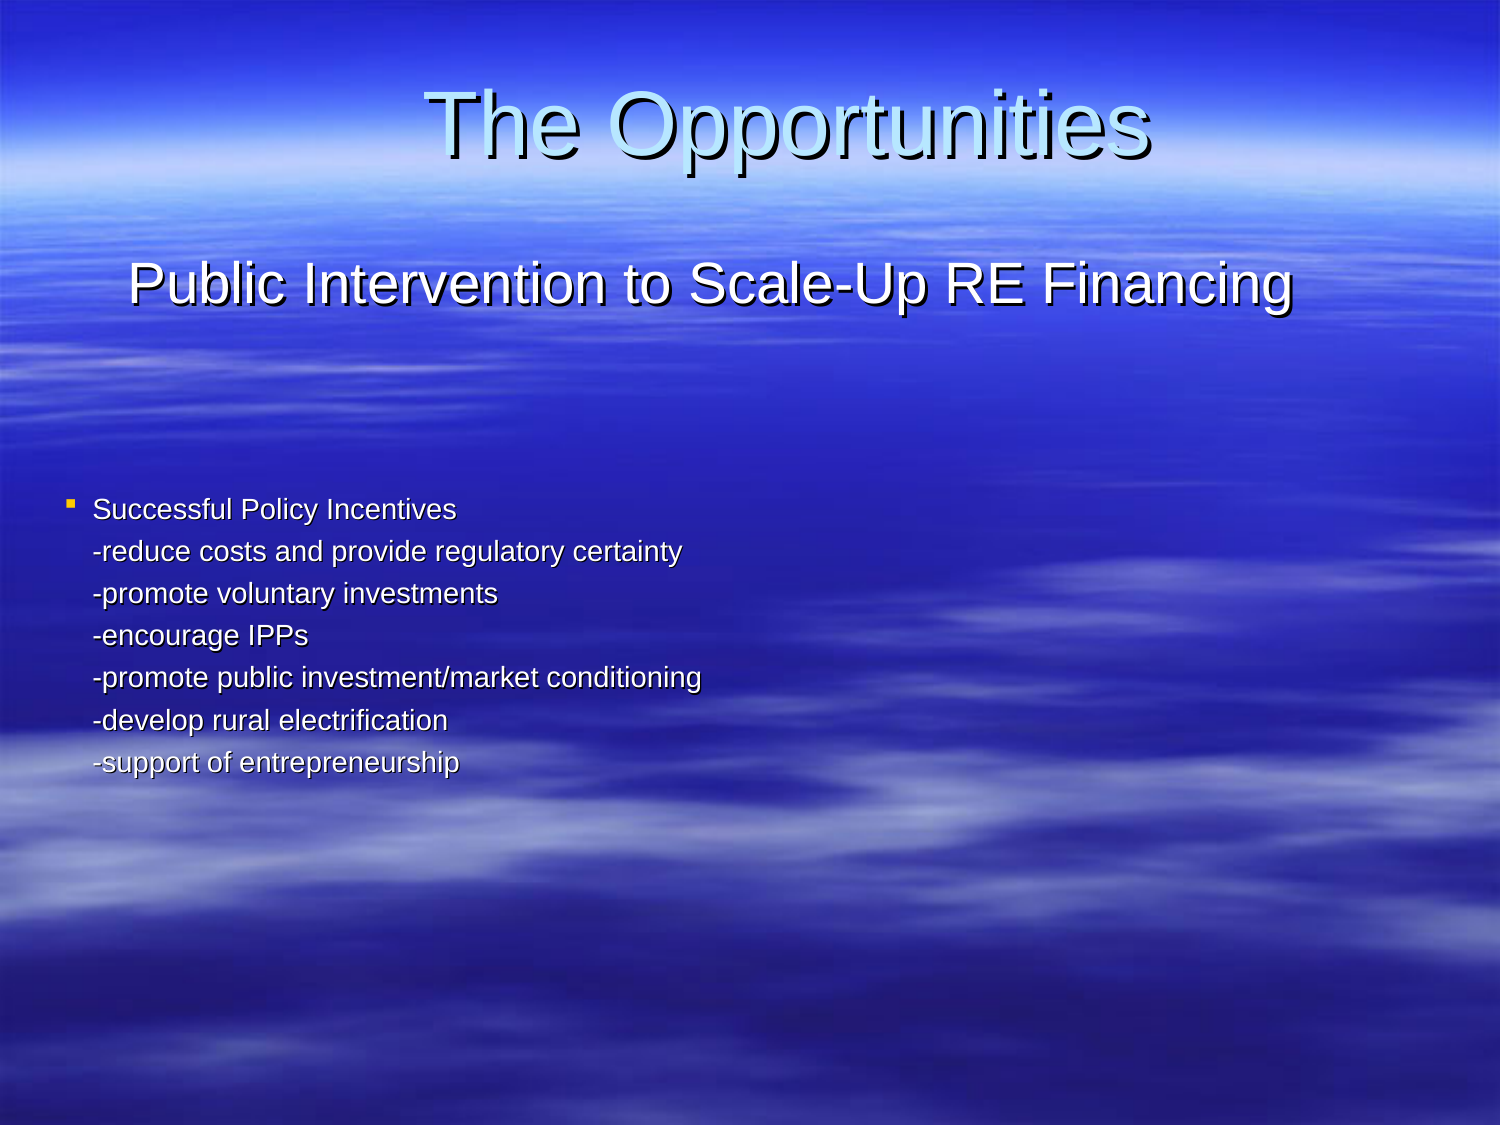

# The Opportunities
Public Intervention to Scale-Up RE Financing
Successful Policy Incentives
	-reduce costs and provide regulatory certainty
	-promote voluntary investments
	-encourage IPPs
	-promote public investment/market conditioning
	-develop rural electrification
	-support of entrepreneurship